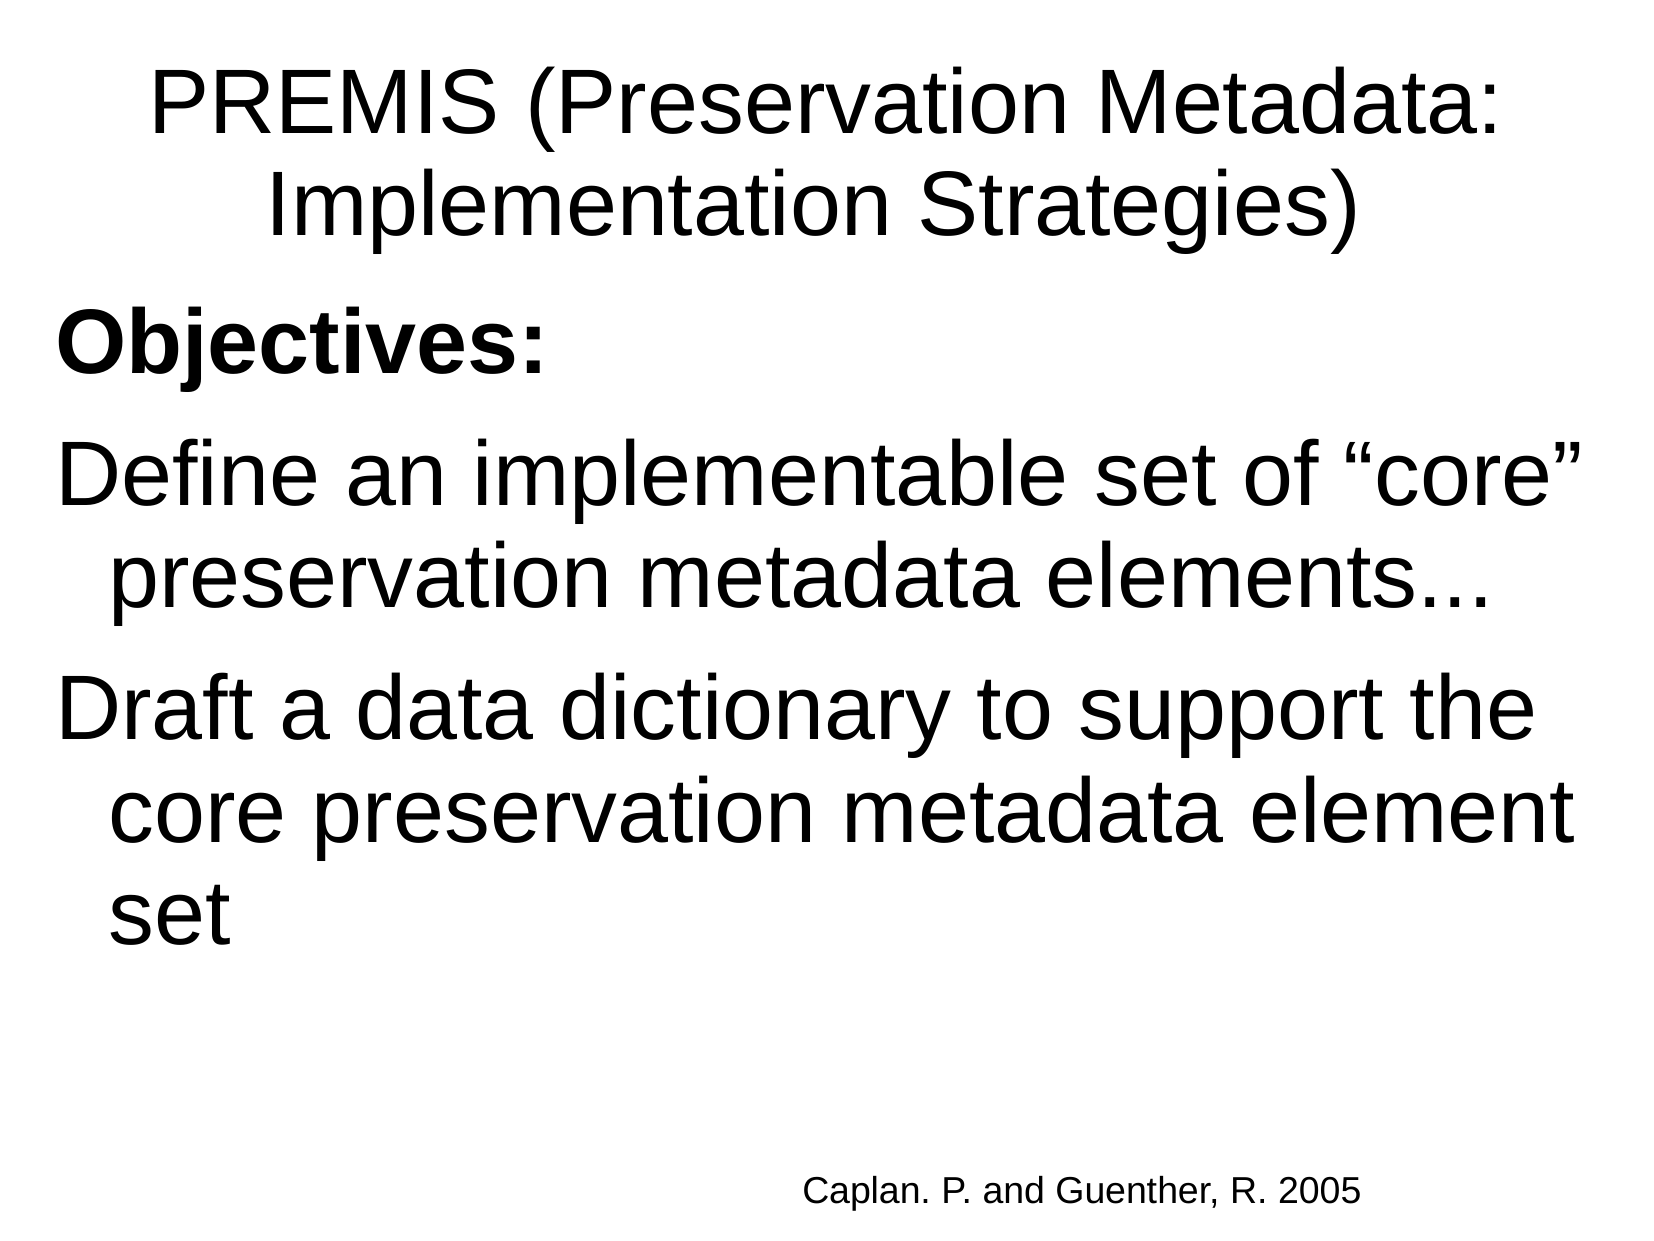

# PREMIS (Preservation Metadata: Implementation Strategies)
Objectives:
Define an implementable set of “core” preservation metadata elements...
Draft a data dictionary to support the core preservation metadata element set
Caplan. P. and Guenther, R. 2005